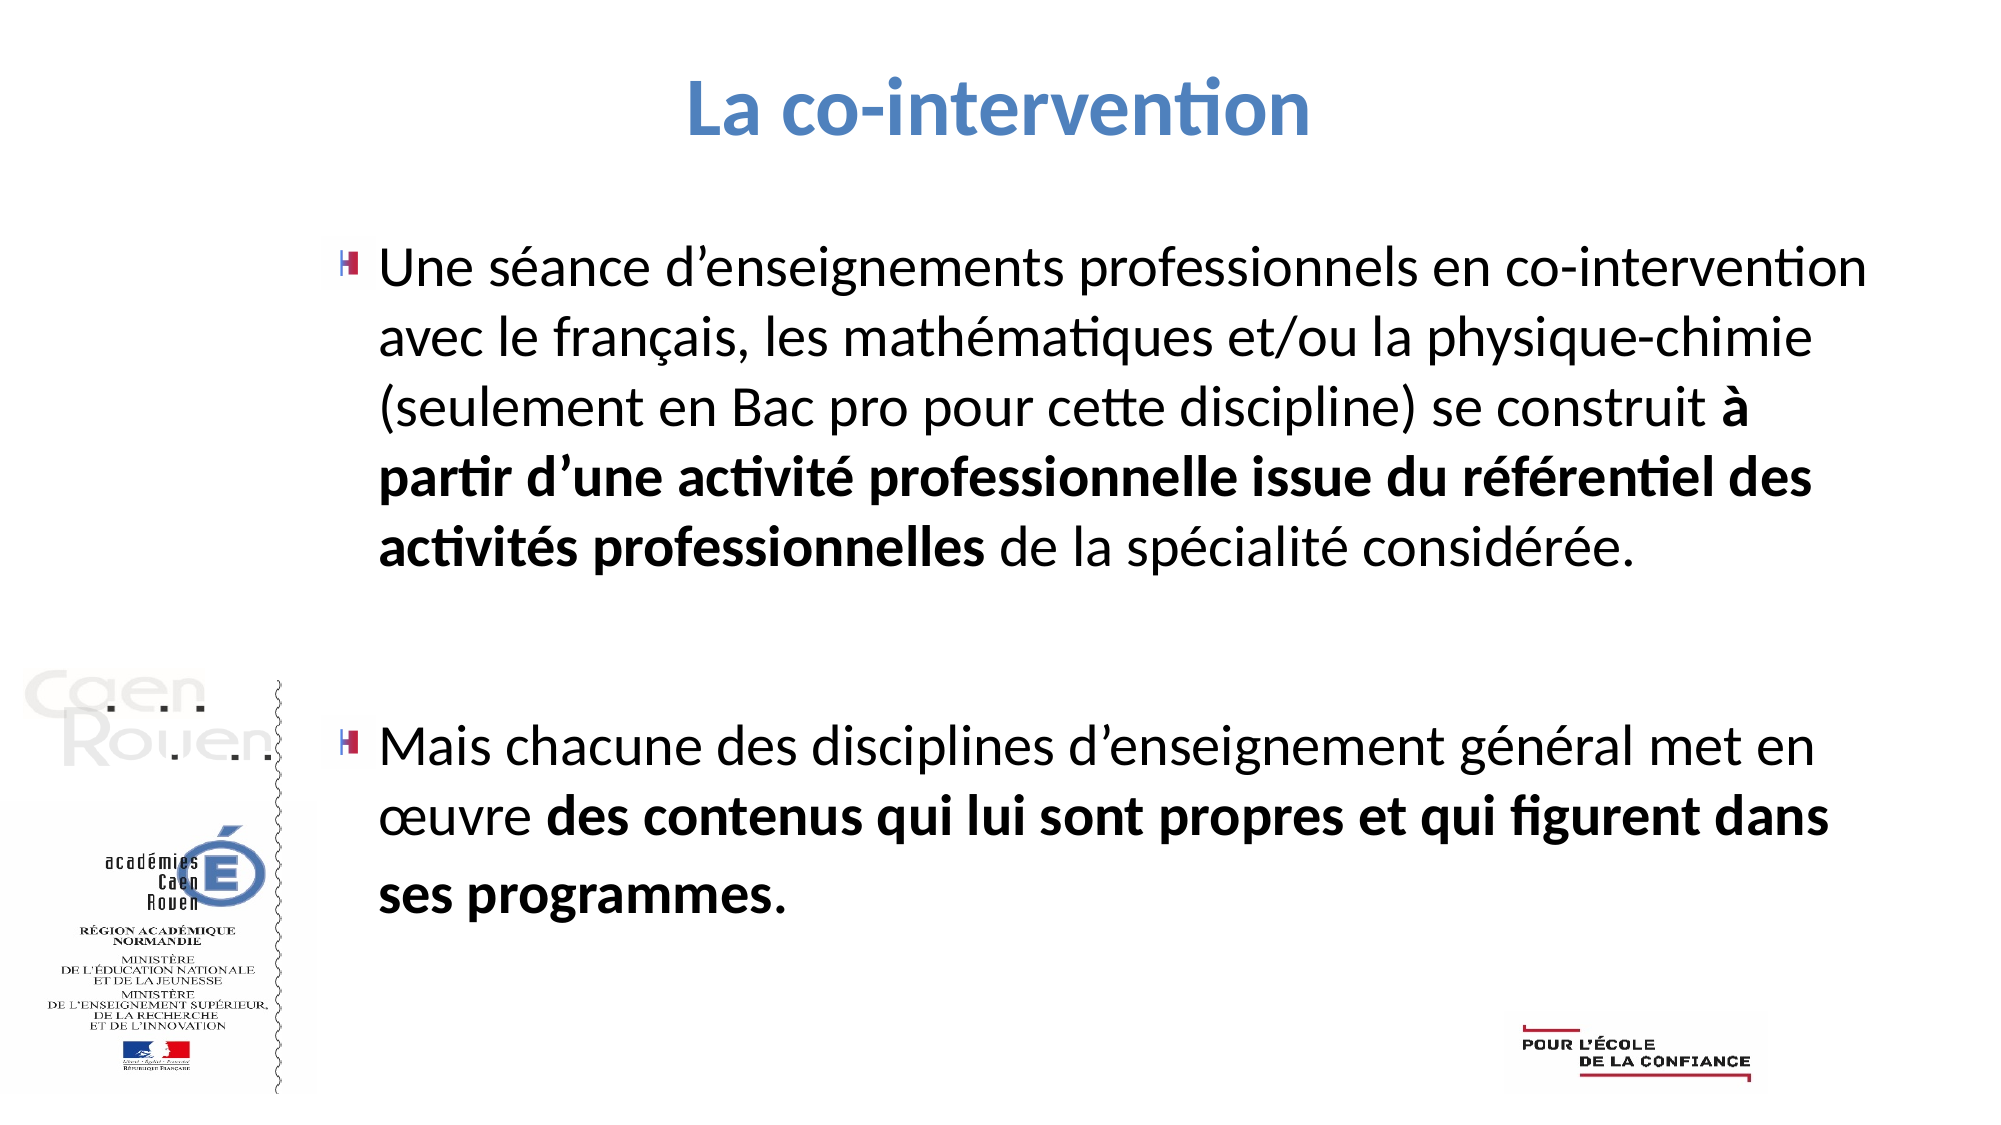

# La co-intervention
Une séance d’enseignements professionnels en co-intervention avec le français, les mathématiques et/ou la physique-chimie (seulement en Bac pro pour cette discipline) se construit à partir d’une activité professionnelle issue du référentiel des activités professionnelles de la spécialité considérée.
Mais chacune des disciplines d’enseignement général met en œuvre des contenus qui lui sont propres et qui figurent dans ses programmes.